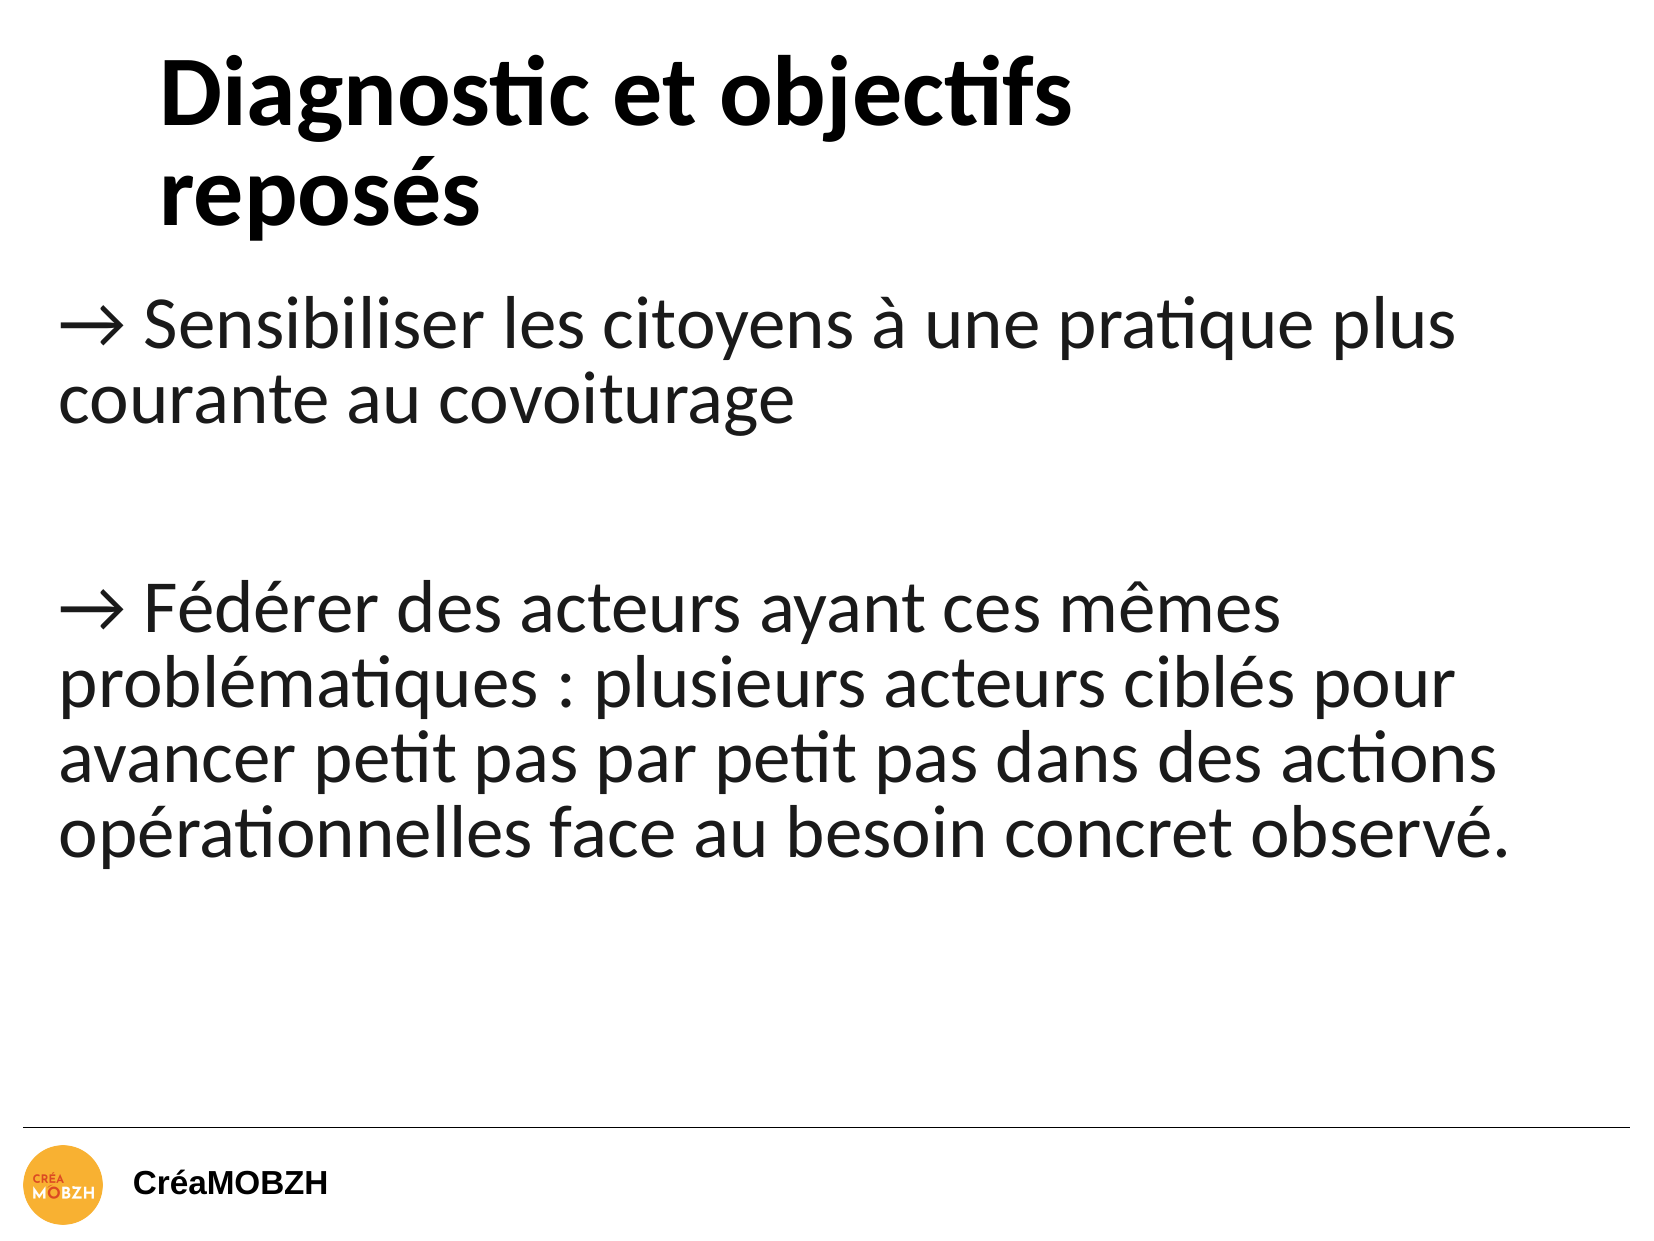

# Diagnostic et objectifs 		reposés
→ Sensibiliser les citoyens à une pratique plus courante au covoiturage
→ Fédérer des acteurs ayant ces mêmes problématiques : plusieurs acteurs ciblés pour avancer petit pas par petit pas dans des actions opérationnelles face au besoin concret observé.
CréaMOBZH